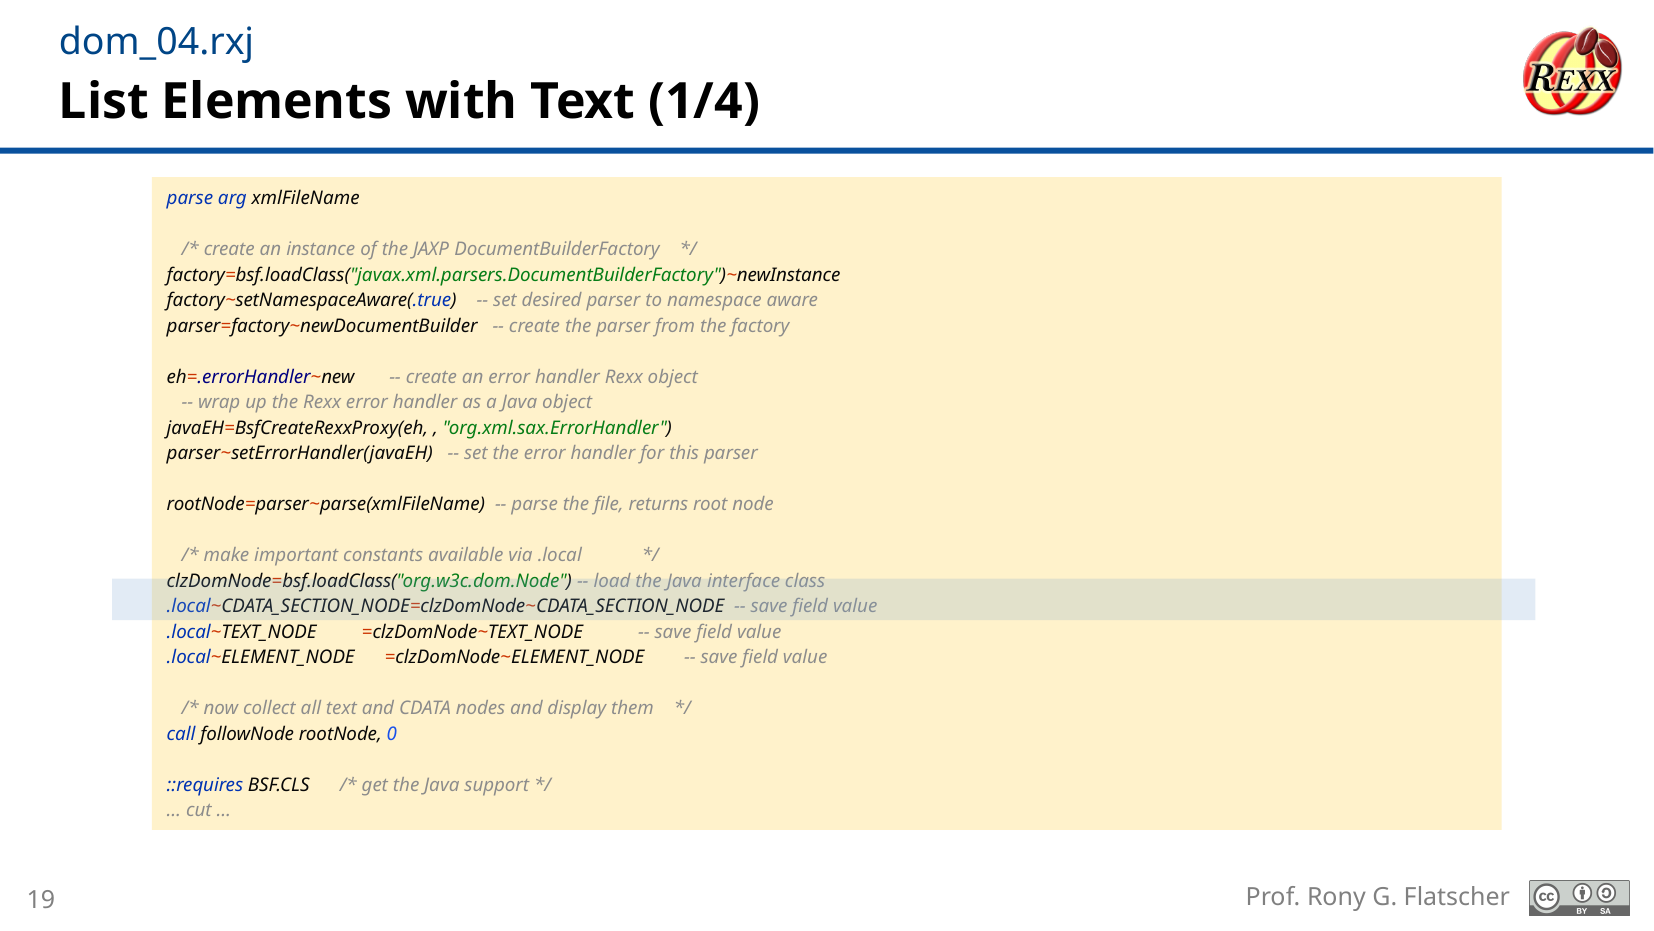

# dom_04.rxj List Elements with Text (1/4)
parse arg xmlFileName
 /* create an instance of the JAXP DocumentBuilderFactory */
factory=bsf.loadClass("javax.xml.parsers.DocumentBuilderFactory")~newInstance
factory~setNamespaceAware(.true) -- set desired parser to namespace aware
parser=factory~newDocumentBuilder -- create the parser from the factory
eh=.errorHandler~new -- create an error handler Rexx object
 -- wrap up the Rexx error handler as a Java object
javaEH=BsfCreateRexxProxy(eh, , "org.xml.sax.ErrorHandler")
parser~setErrorHandler(javaEH) -- set the error handler for this parser
rootNode=parser~parse(xmlFileName) -- parse the file, returns root node
 /* make important constants available via .local */
clzDomNode=bsf.loadClass("org.w3c.dom.Node") -- load the Java interface class
.local~CDATA_SECTION_NODE=clzDomNode~CDATA_SECTION_NODE -- save field value
.local~TEXT_NODE =clzDomNode~TEXT_NODE -- save field value
.local~ELEMENT_NODE =clzDomNode~ELEMENT_NODE -- save field value
 /* now collect all text and CDATA nodes and display them */
call followNode rootNode, 0
::requires BSF.CLS /* get the Java support */
… cut …